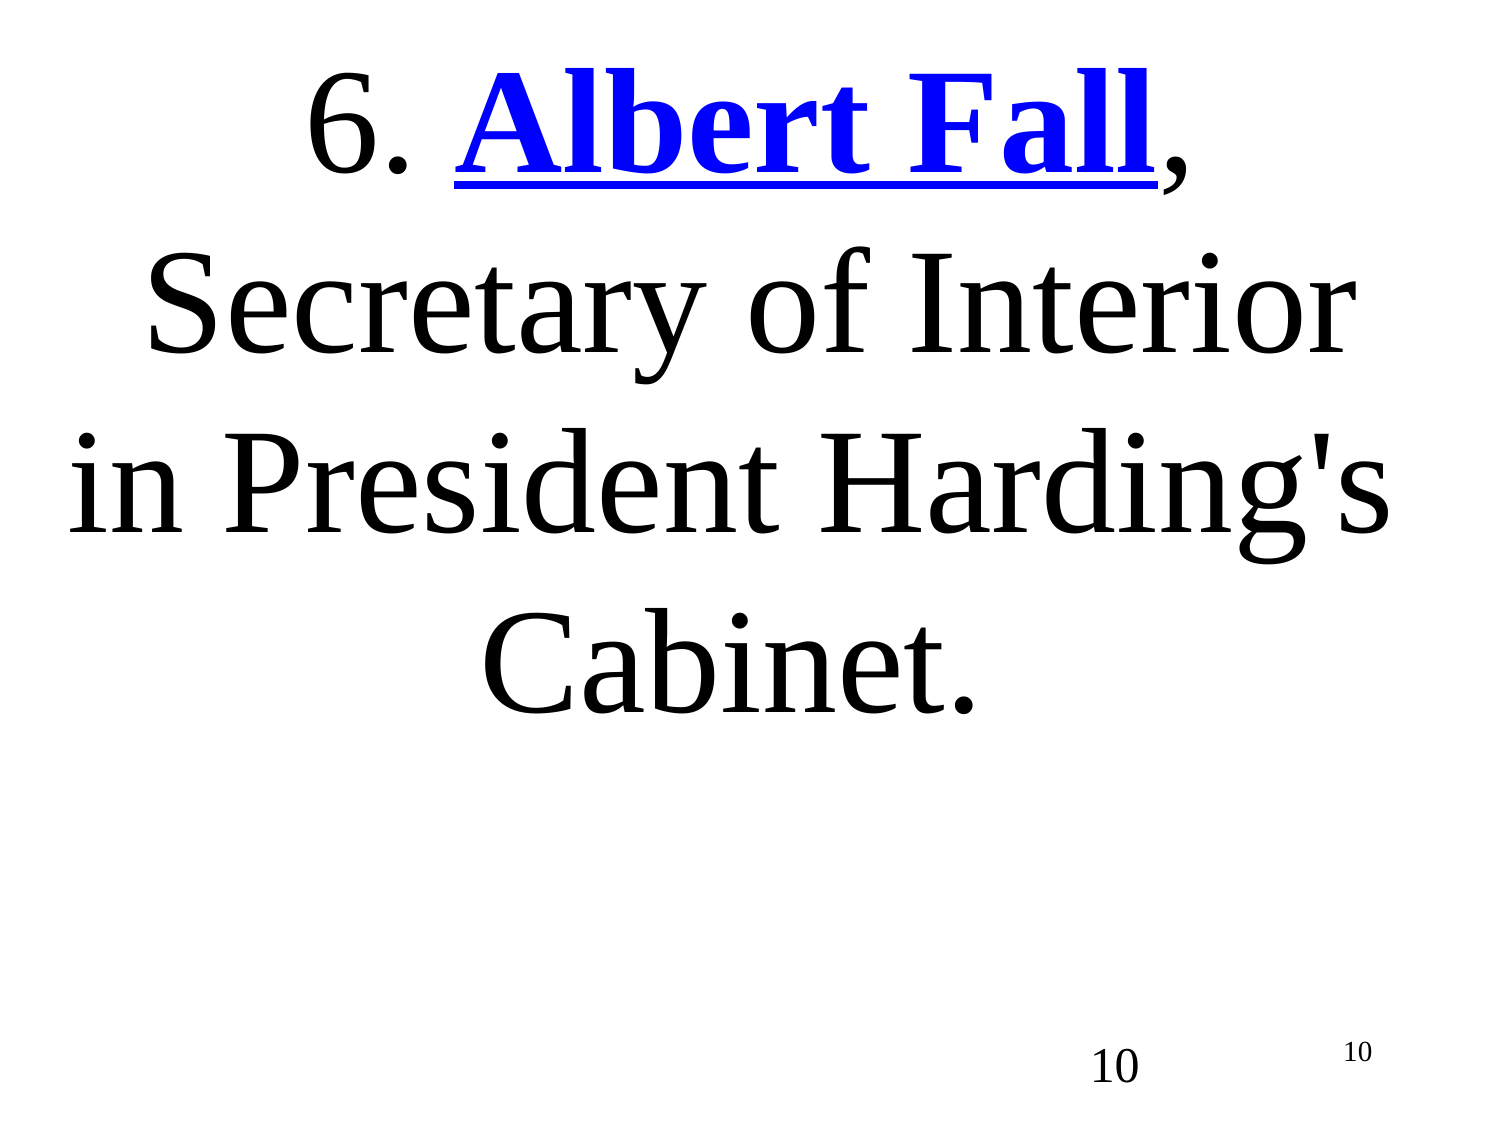

6. Albert Fall,
 Secretary of Interior
in President Harding's
Cabinet.
10